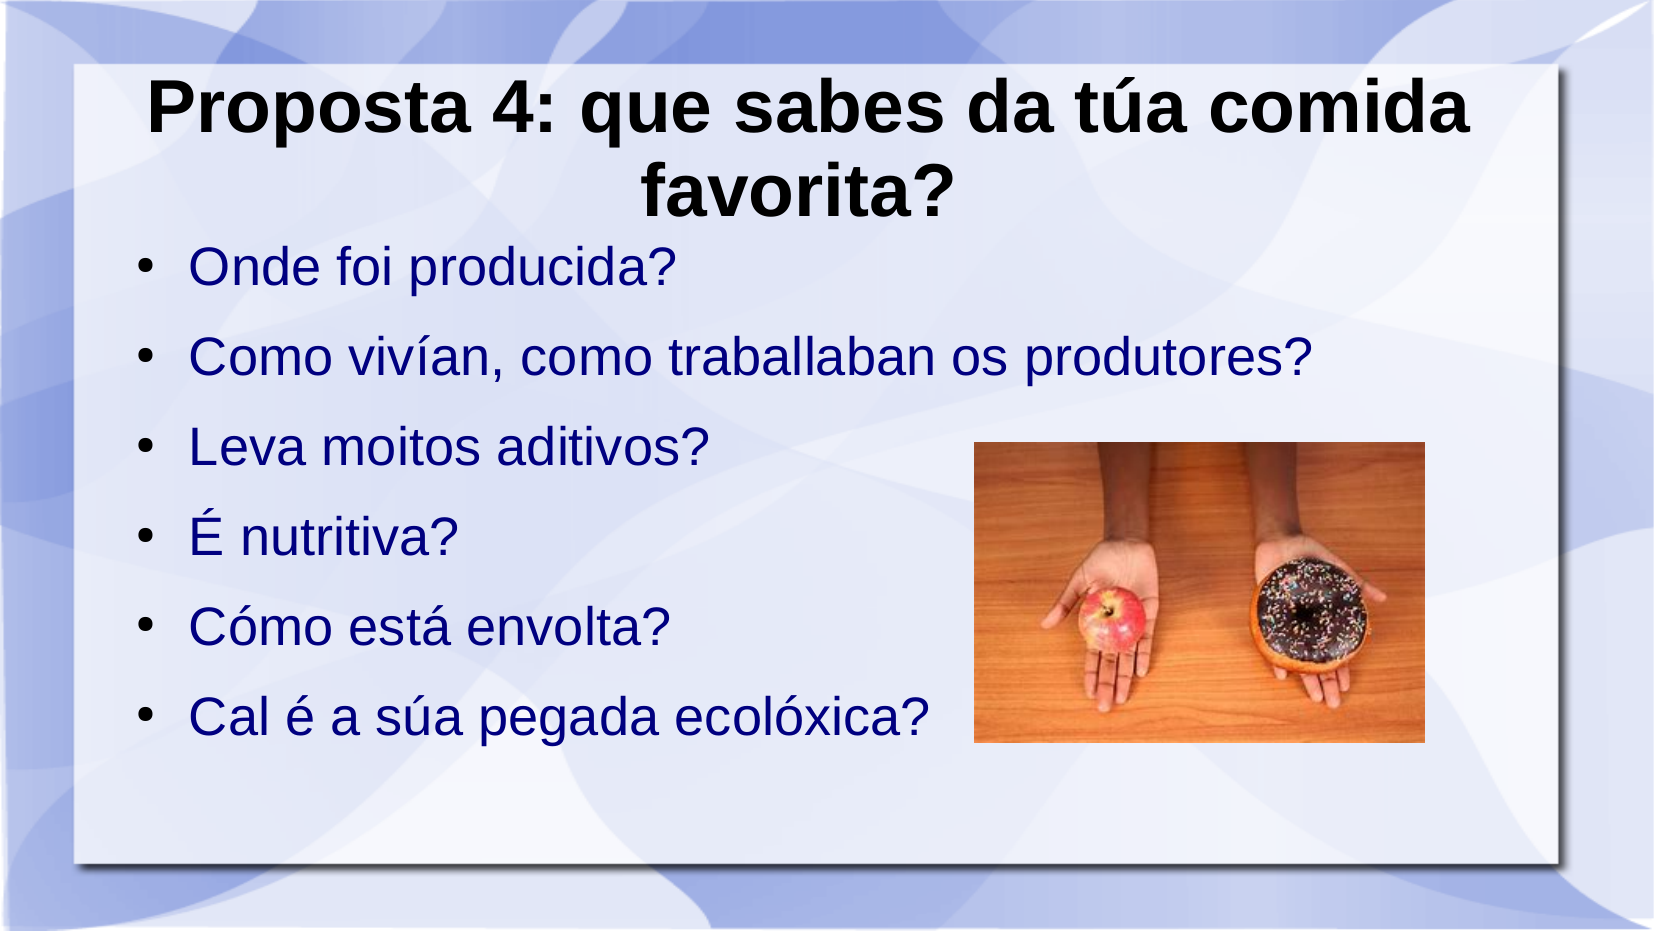

# Proposta 4: que sabes da túa comida favorita?
Onde foi producida?
Como vivían, como traballaban os produtores?
Leva moitos aditivos?
É nutritiva?
Cómo está envolta?
Cal é a súa pegada ecolóxica?